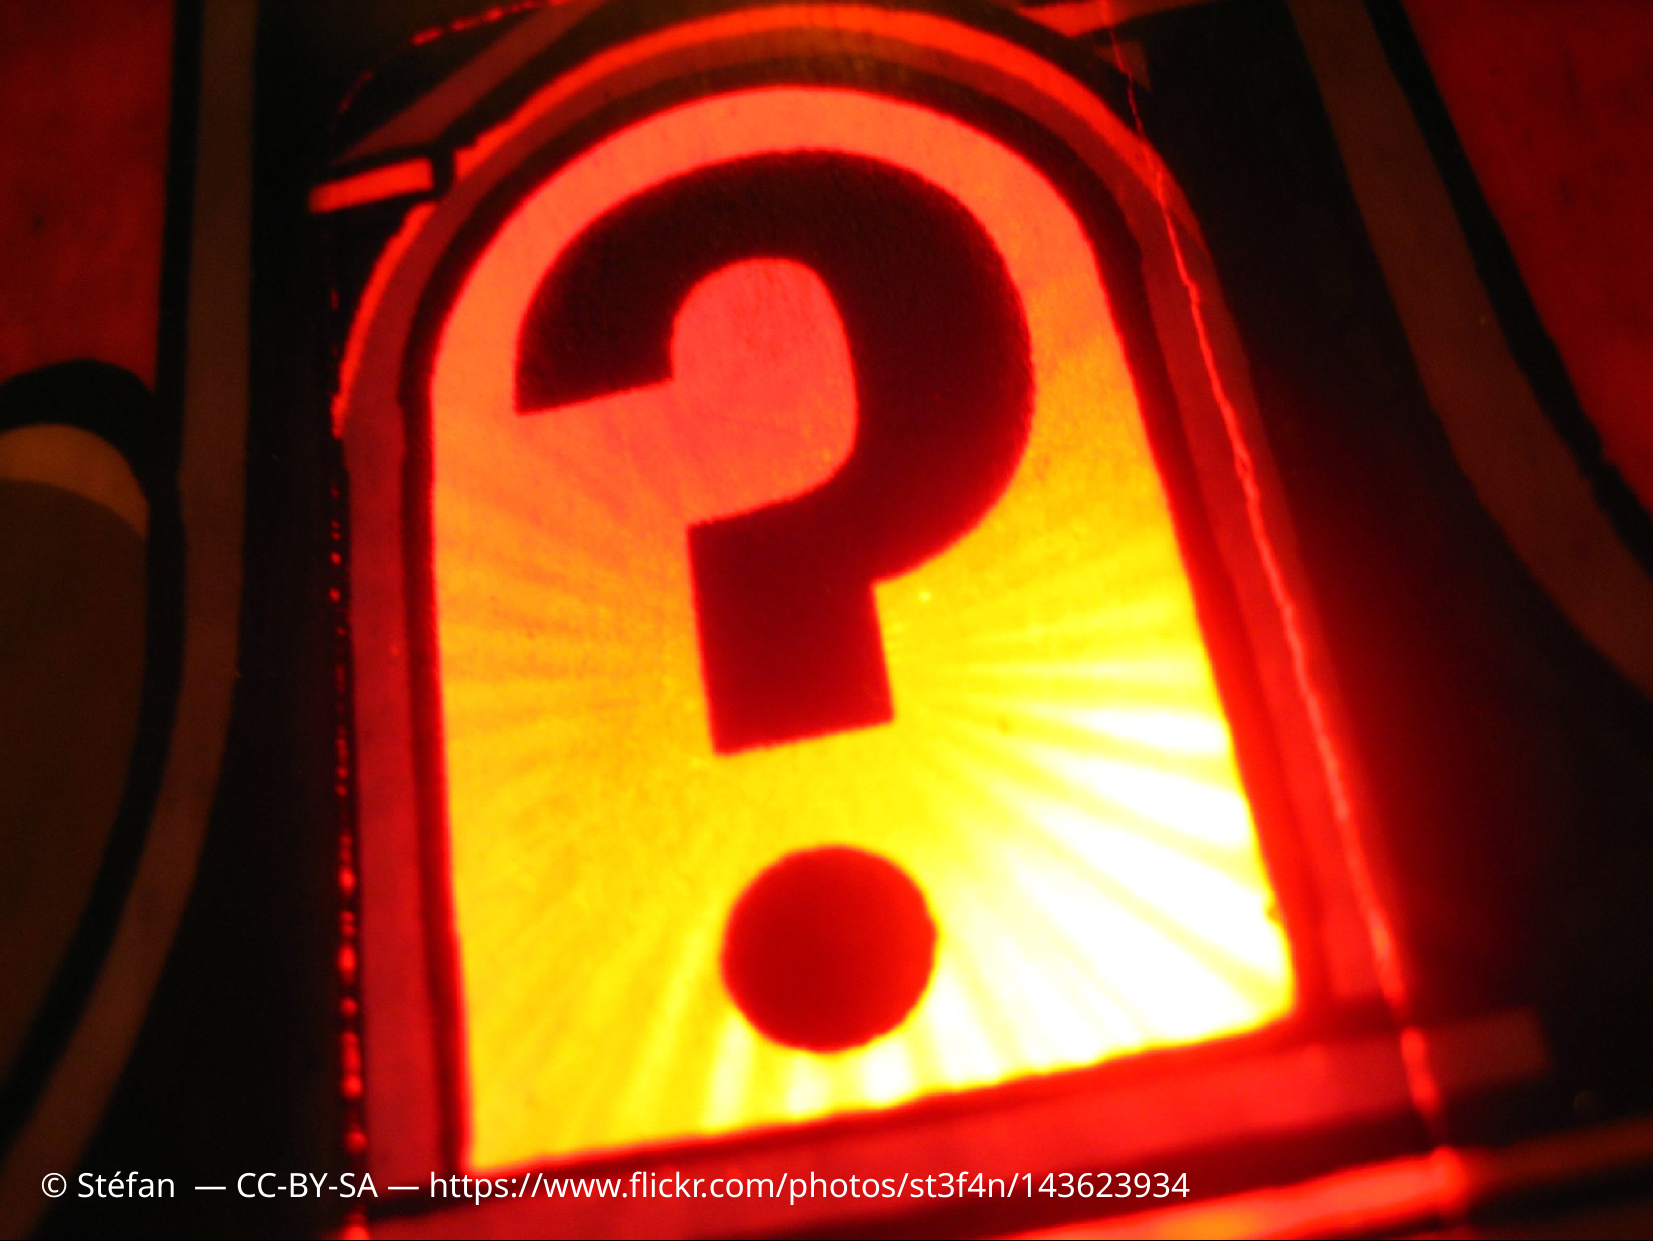

#
© Stéfan — CC-BY-SA — https://www.flickr.com/photos/st3f4n/143623934